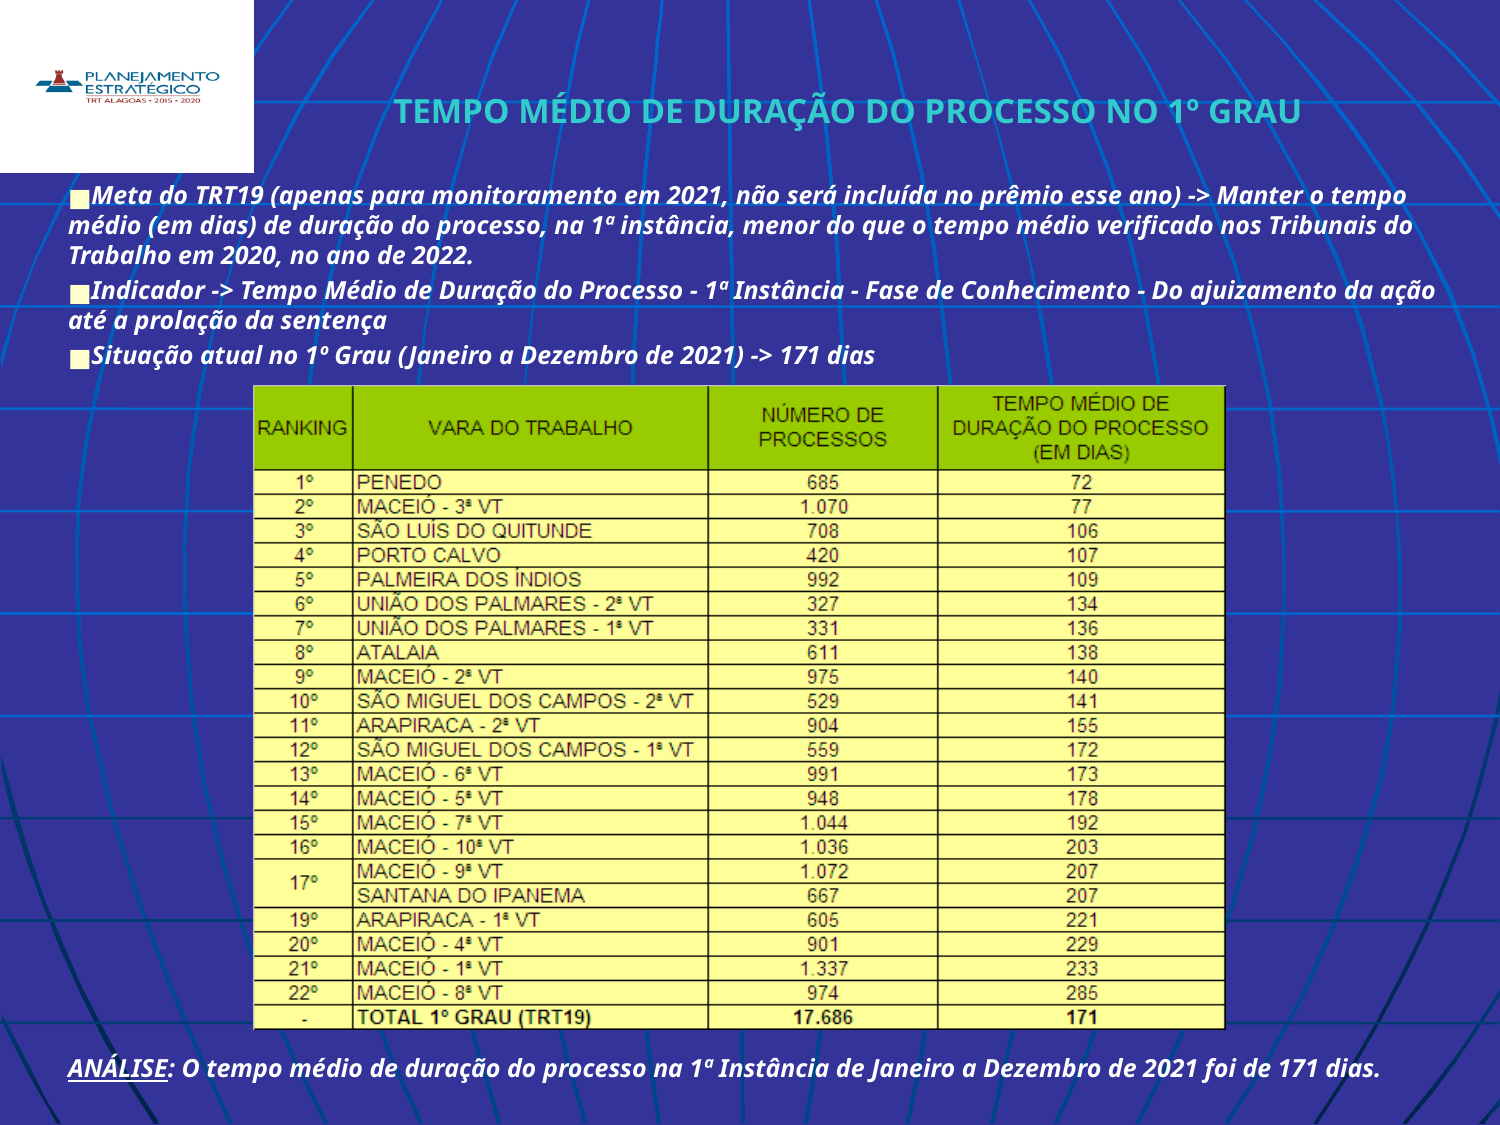

TEMPO MÉDIO DE DURAÇÃO DO PROCESSO NO 1º GRAU
Meta do TRT19 (apenas para monitoramento em 2021, não será incluída no prêmio esse ano) -> Manter o tempo médio (em dias) de duração do processo, na 1ª instância, menor do que o tempo médio verificado nos Tribunais do Trabalho em 2020, no ano de 2022.
Indicador -> Tempo Médio de Duração do Processo - 1ª Instância - Fase de Conhecimento - Do ajuizamento da ação até a prolação da sentença
Situação atual no 1º Grau (Janeiro a Dezembro de 2021) -> 171 dias
ANÁLISE: O tempo médio de duração do processo na 1ª Instância de Janeiro a Dezembro de 2021 foi de 171 dias.